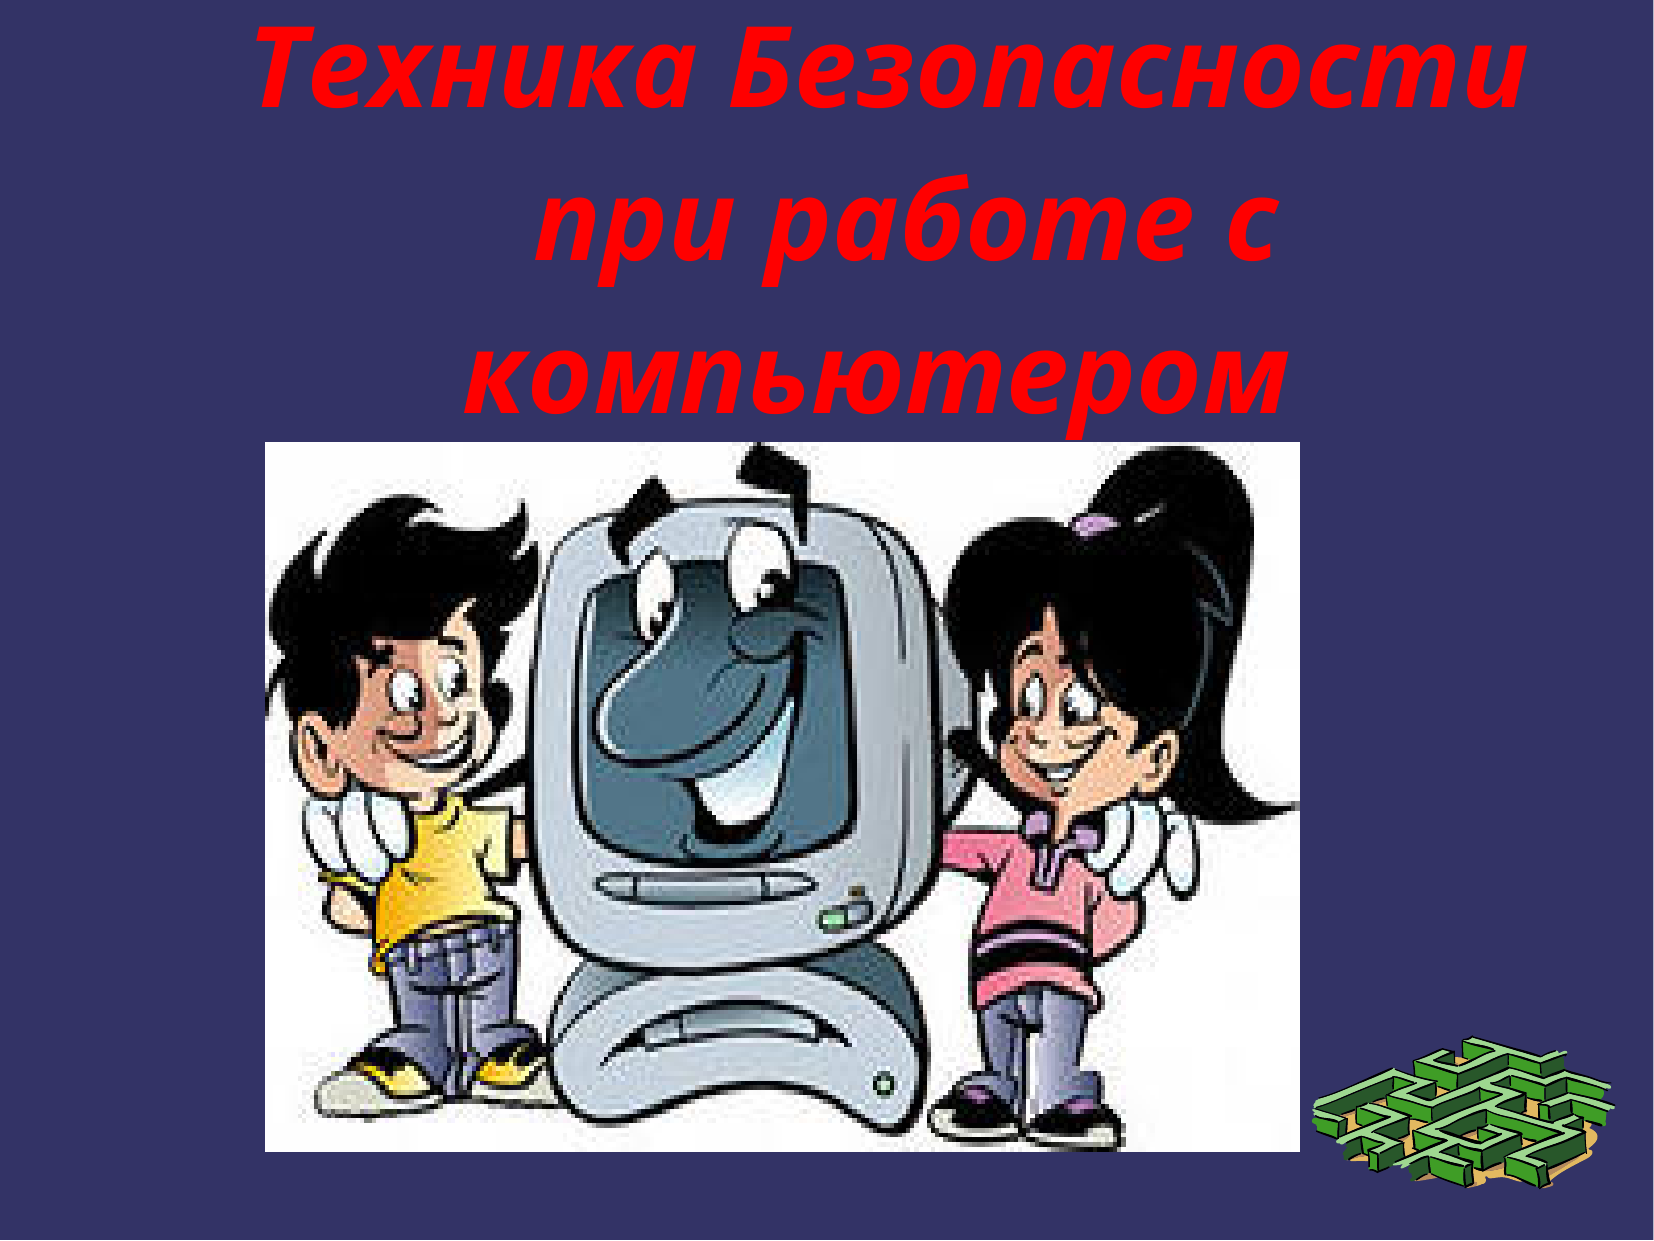

# Техника Безопасности при работе с компьютером
Заголовок